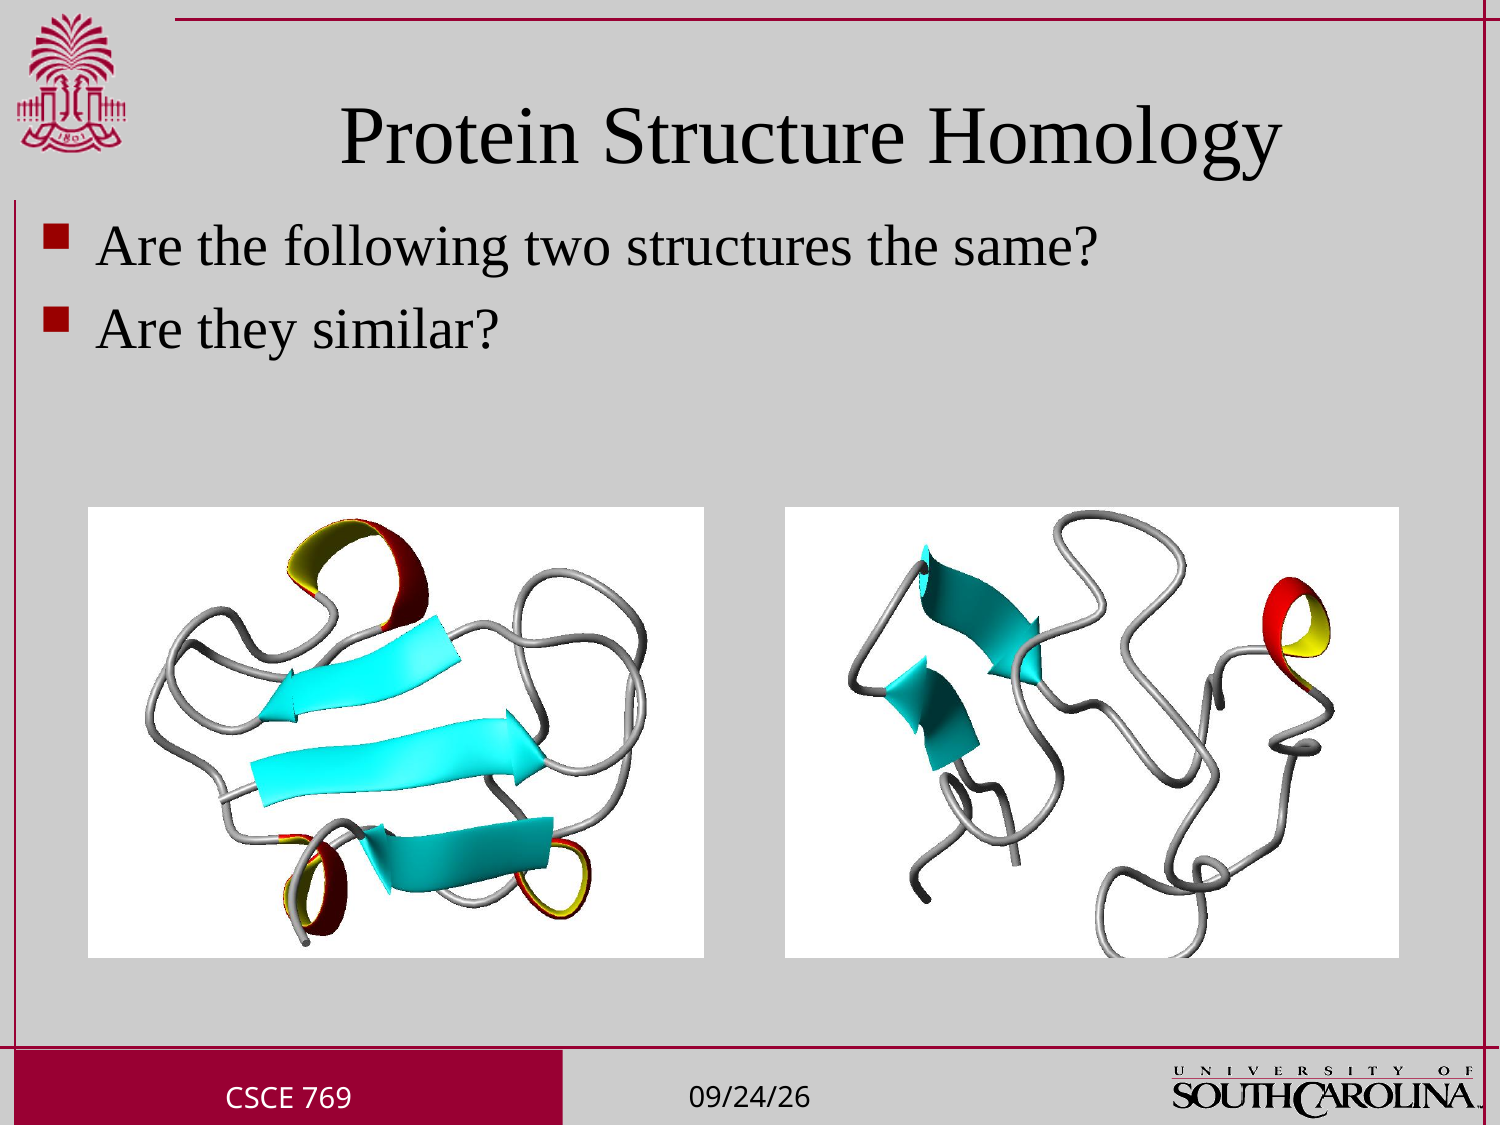

# Protein Structure Homology
Are the following two structures the same?
Are they similar?